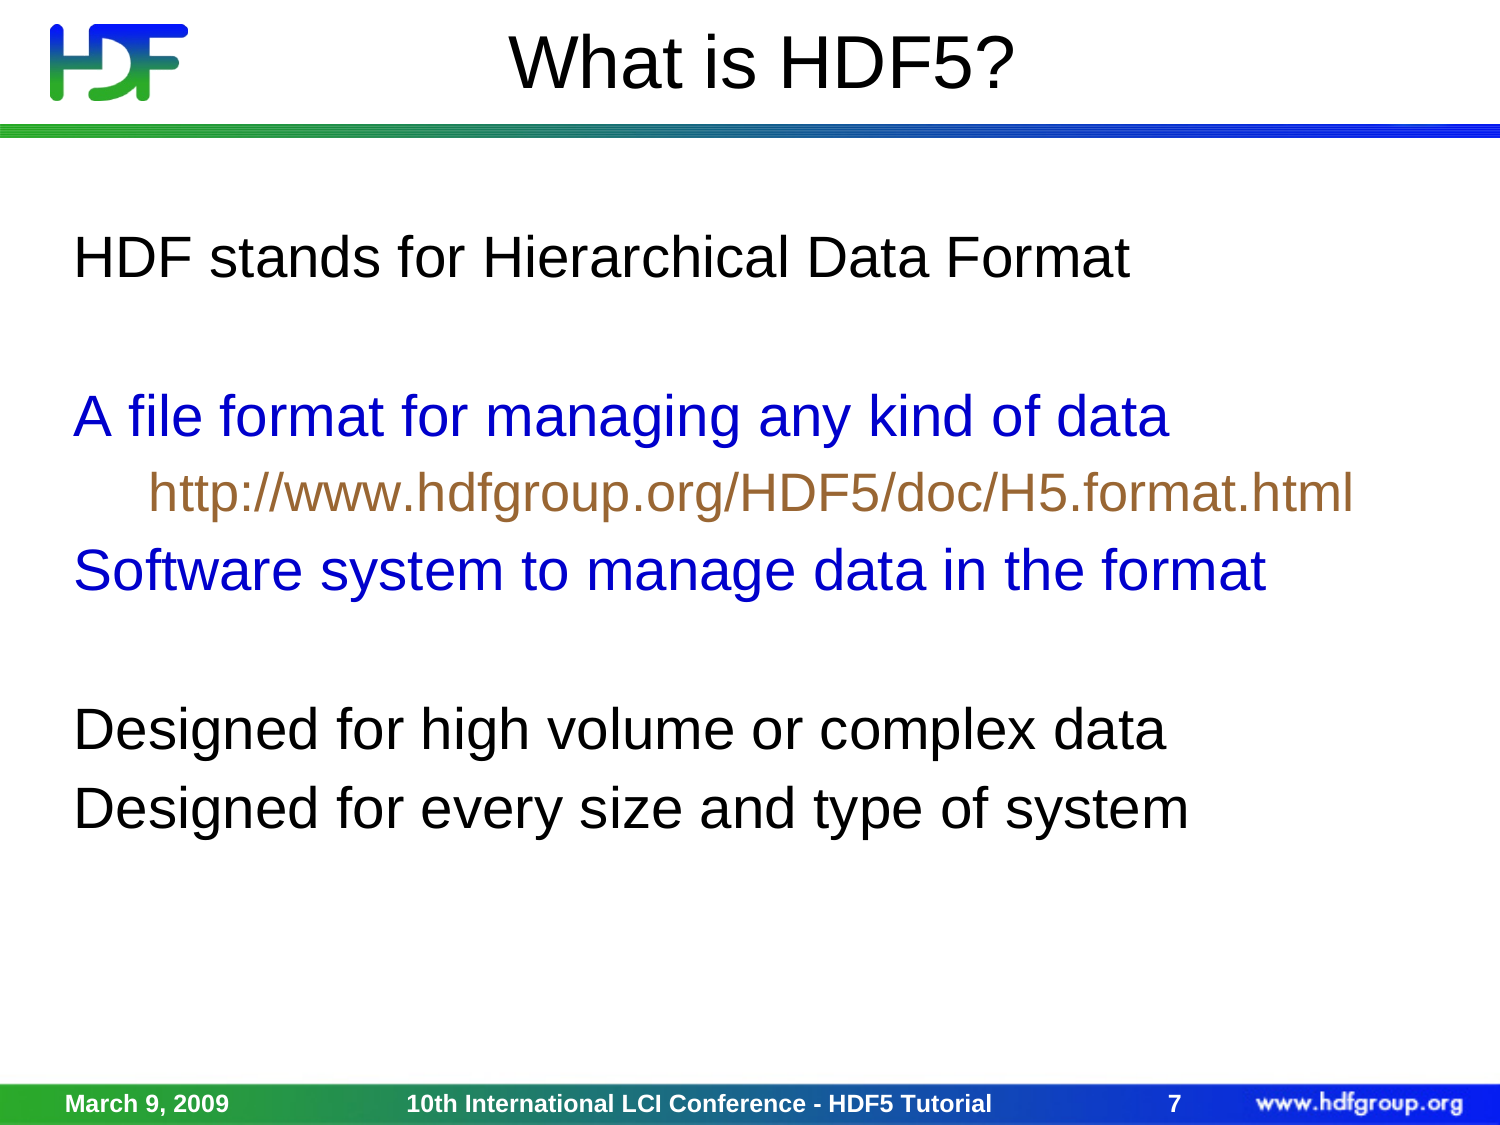

# What is HDF5?
HDF stands for Hierarchical Data Format
A file format for managing any kind of data
http://www.hdfgroup.org/HDF5/doc/H5.format.html
Software system to manage data in the format
Designed for high volume or complex data
Designed for every size and type of system
March 9, 2009
10th International LCI Conference - HDF5 Tutorial